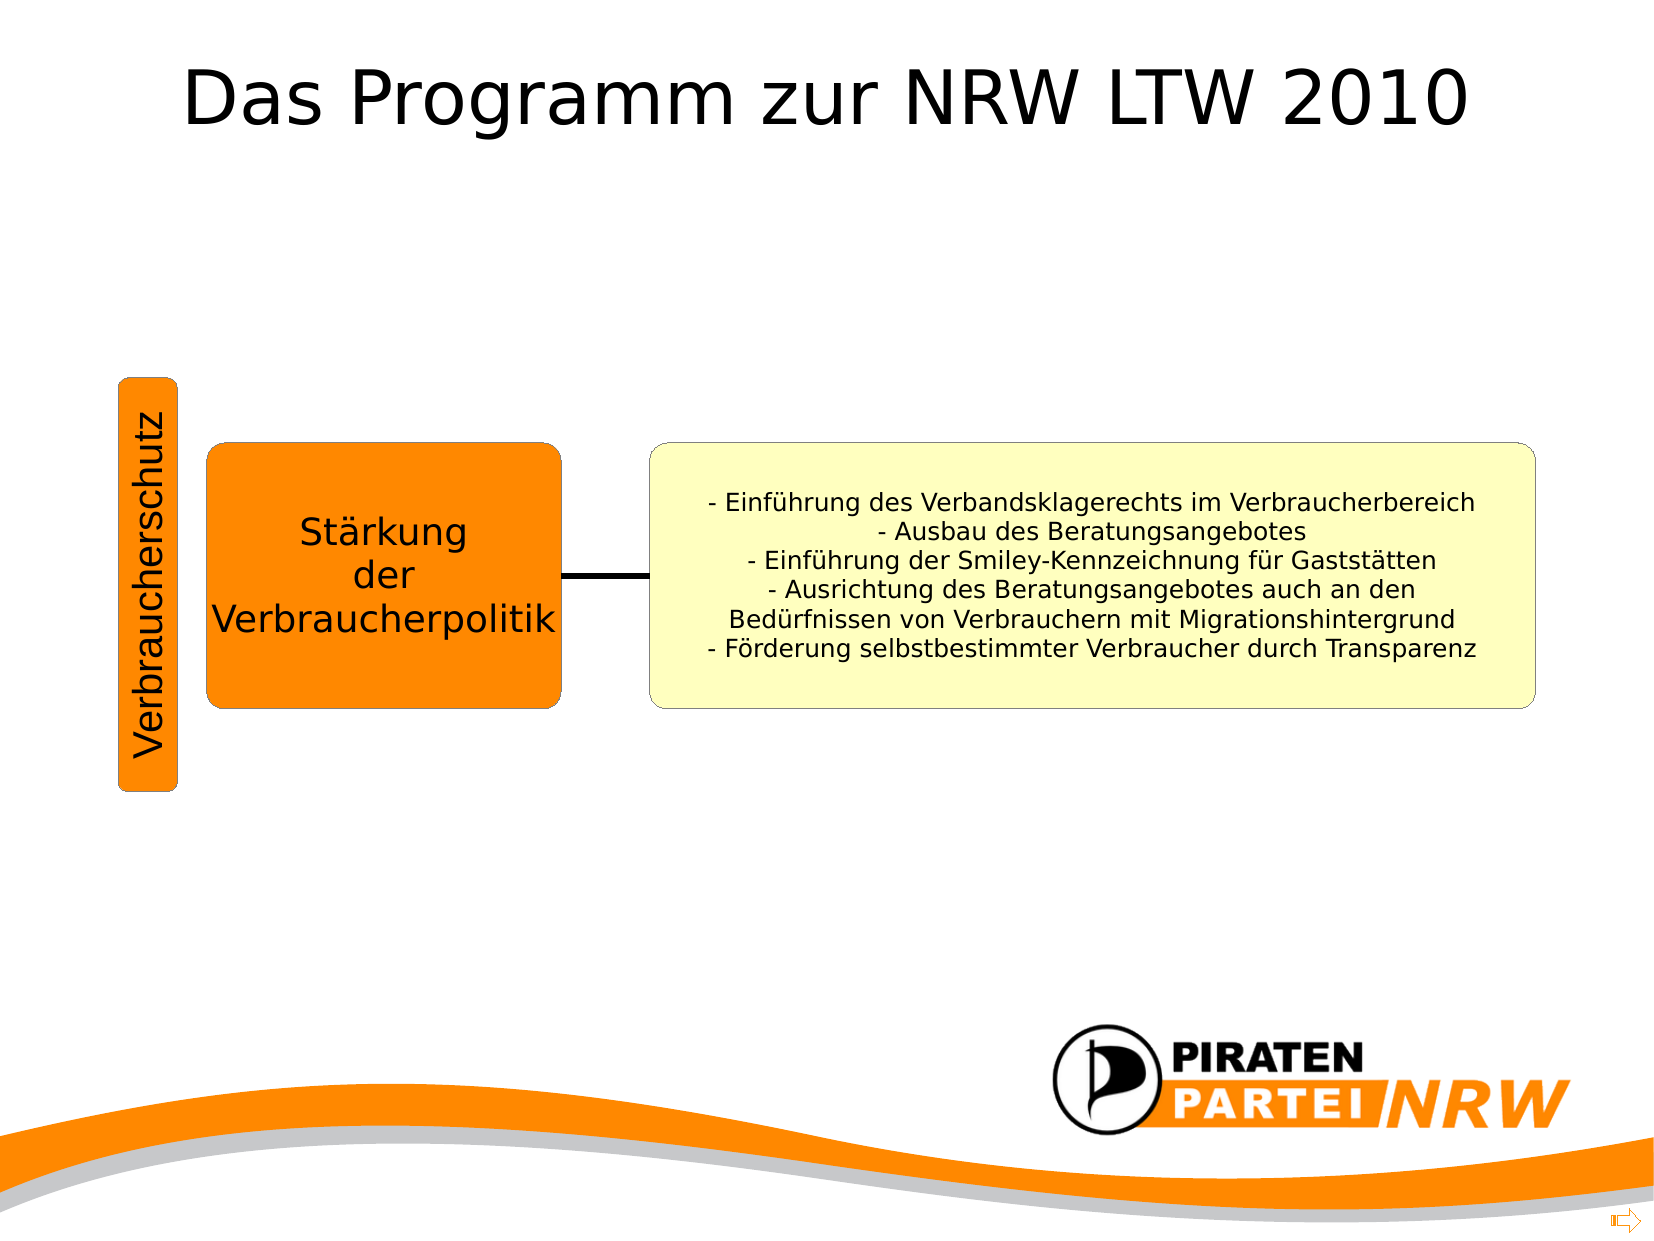

# Das Programm zur NRW LTW 2010
Stärkung
der
Verbraucherpolitik
- Einführung des Verbandsklagerechts im Verbraucherbereich
- Ausbau des Beratungsangebotes
- Einführung der Smiley-Kennzeichnung für Gaststätten
- Ausrichtung des Beratungsangebotes auch an den
Bedürfnissen von Verbrauchern mit Migrationshintergrund
- Förderung selbstbestimmter Verbraucher durch Transparenz
Verbraucherschutz